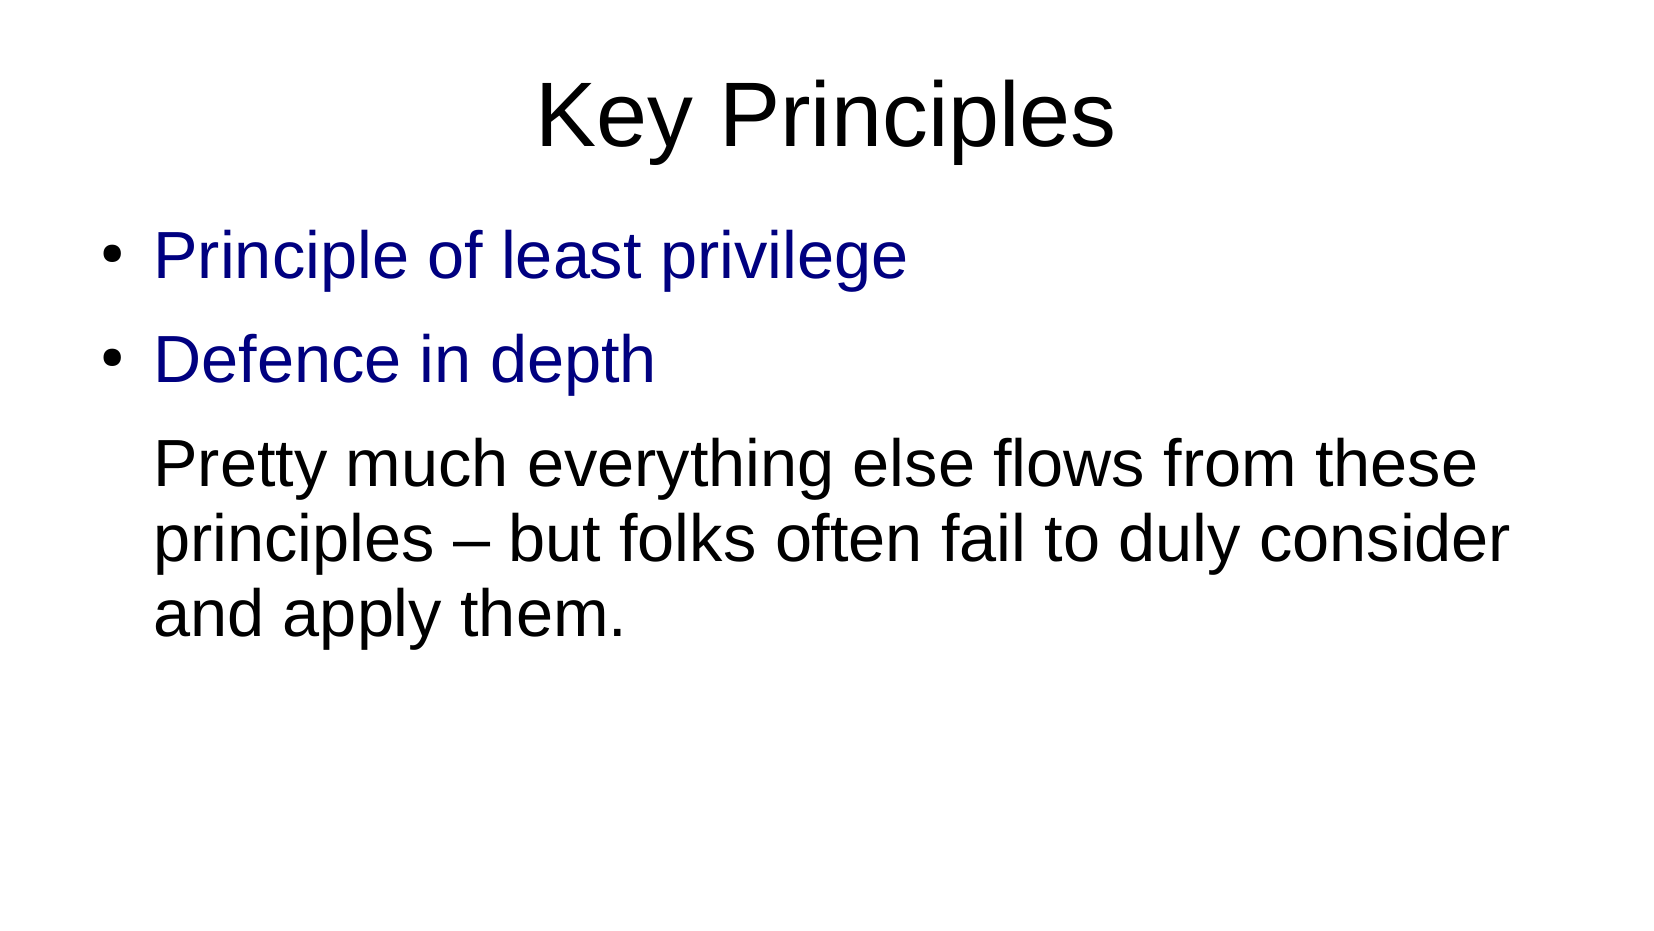

# Key Principles
Principle of least privilege
Defence in depth
Pretty much everything else flows from these principles – but folks often fail to duly consider and apply them.